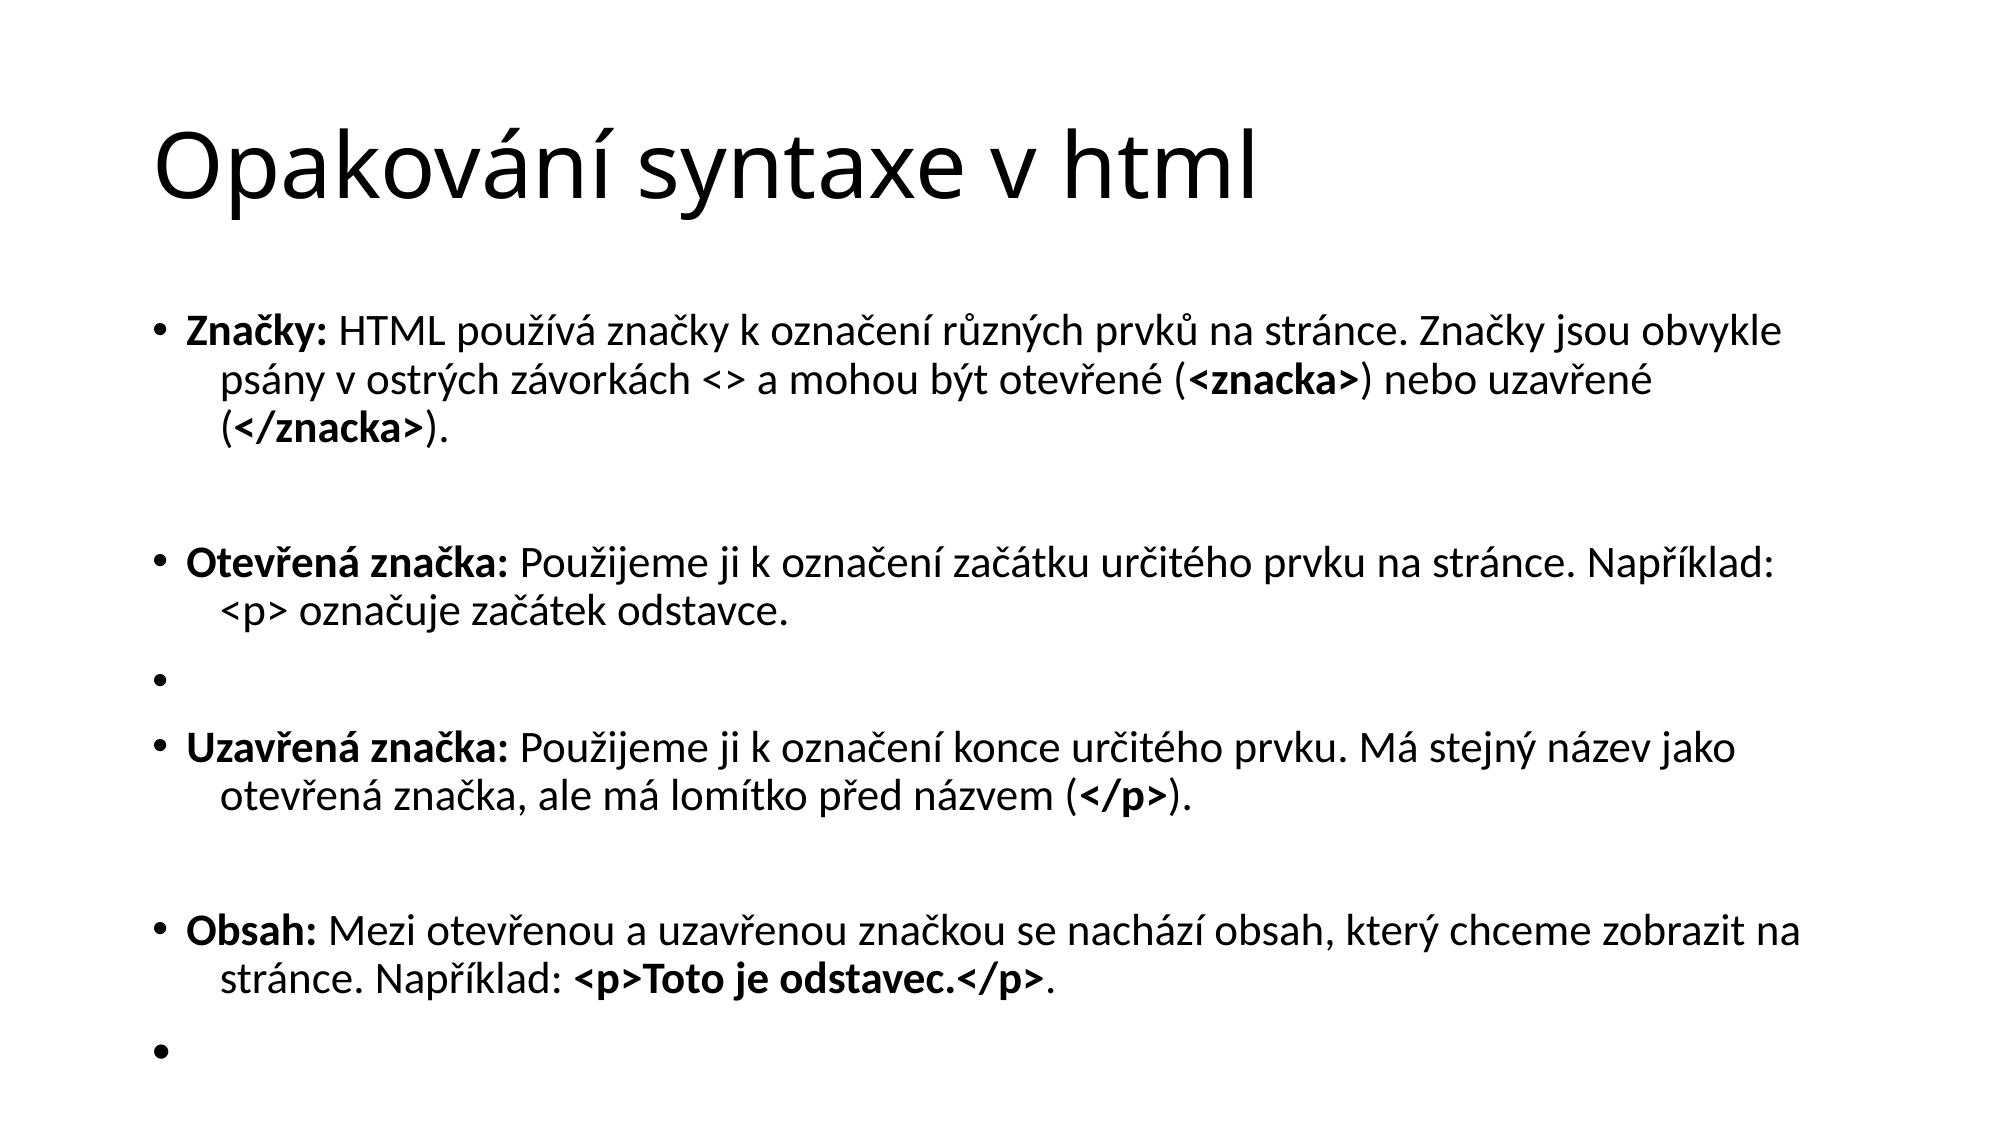

# Opakování syntaxe v html
Značky: HTML používá značky k označení různých prvků na stránce. Značky jsou obvykle psány v ostrých závorkách <> a mohou být otevřené (<znacka>) nebo uzavřené (</znacka>).
Otevřená značka: Použijeme ji k označení začátku určitého prvku na stránce. Například: <p> označuje začátek odstavce.
Uzavřená značka: Použijeme ji k označení konce určitého prvku. Má stejný název jako otevřená značka, ale má lomítko před názvem (</p>).
Obsah: Mezi otevřenou a uzavřenou značkou se nachází obsah, který chceme zobrazit na stránce. Například: <p>Toto je odstavec.</p>.